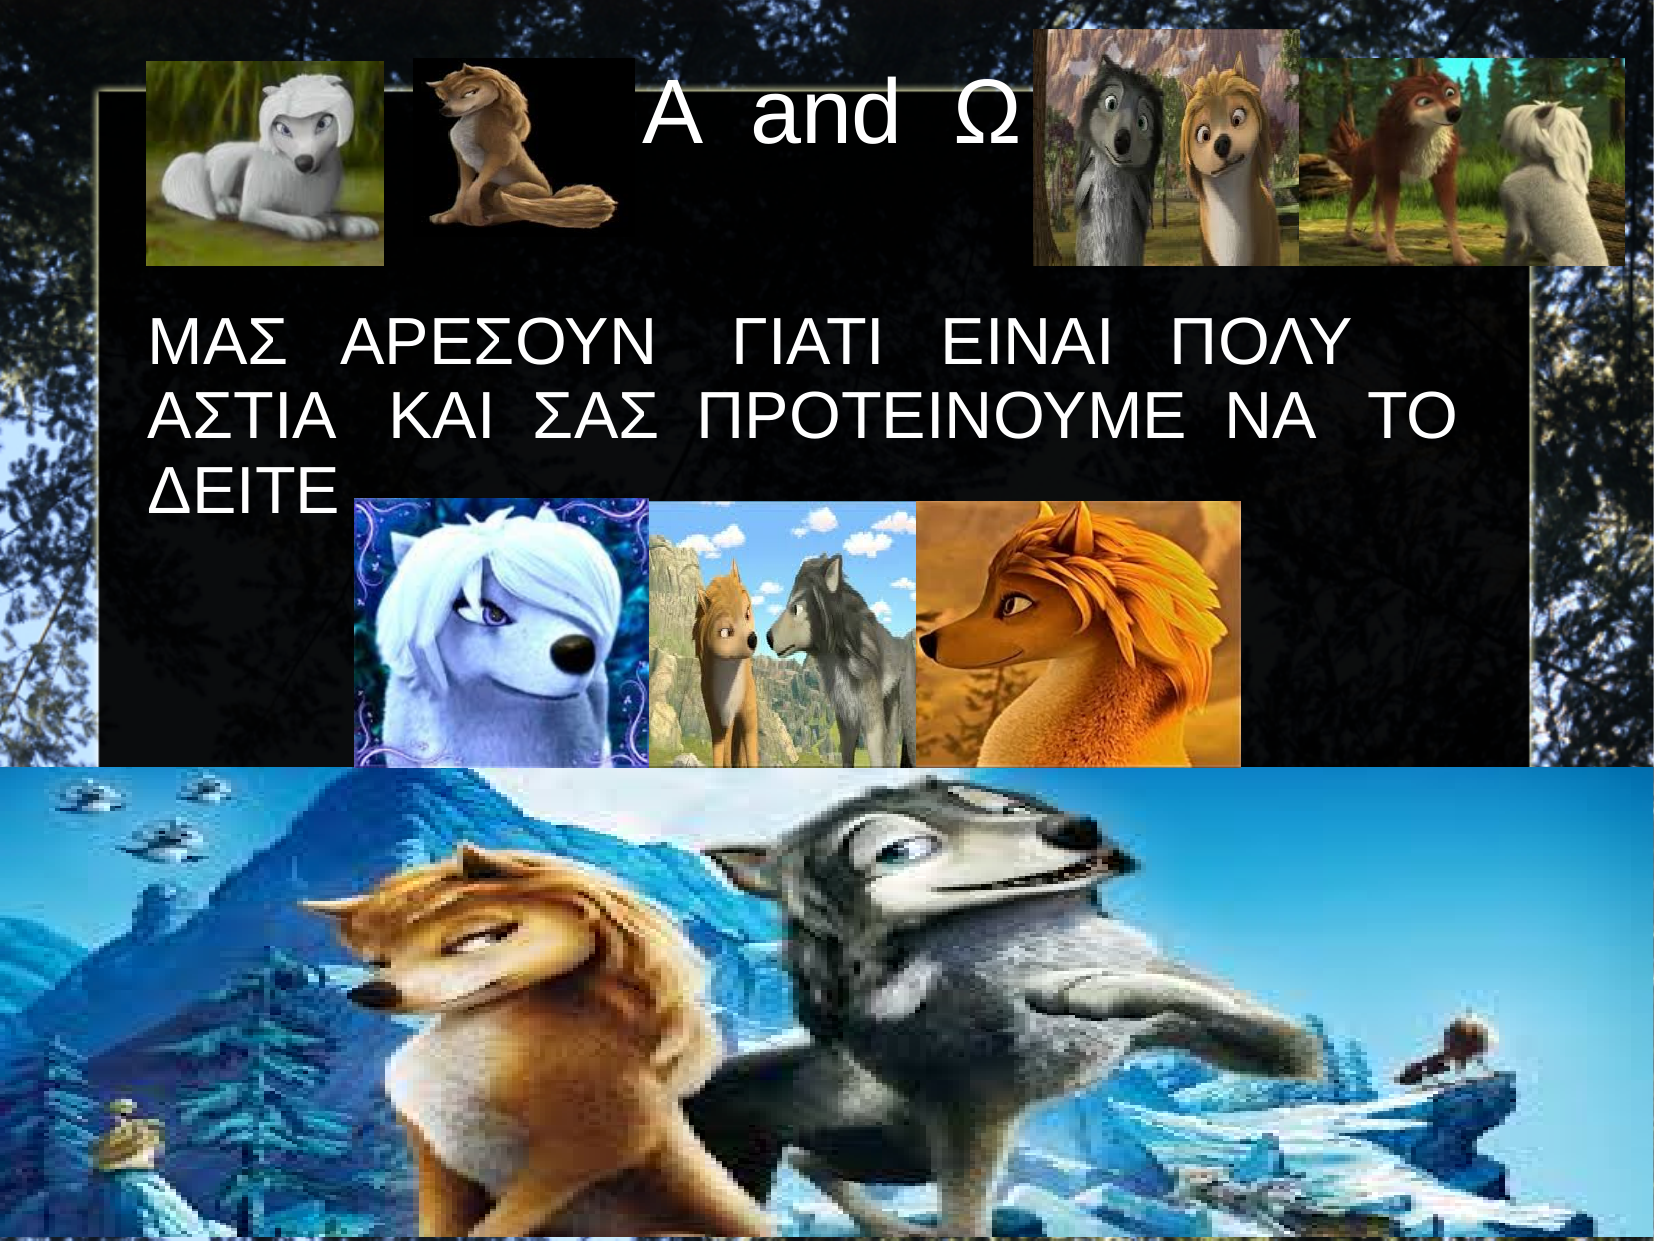

# A and Ω
ΜΑΣ ΑΡΕΣΟΥΝ ΓΙΑΤΙ ΕΙΝΑΙ ΠΟΛΥ ΑΣΤΙΑ ΚΑΙ ΣΑΣ ΠΡΟΤΕΙΝΟΥΜΕ ΝΑ ΤΟ ΔΕΙΤΕ